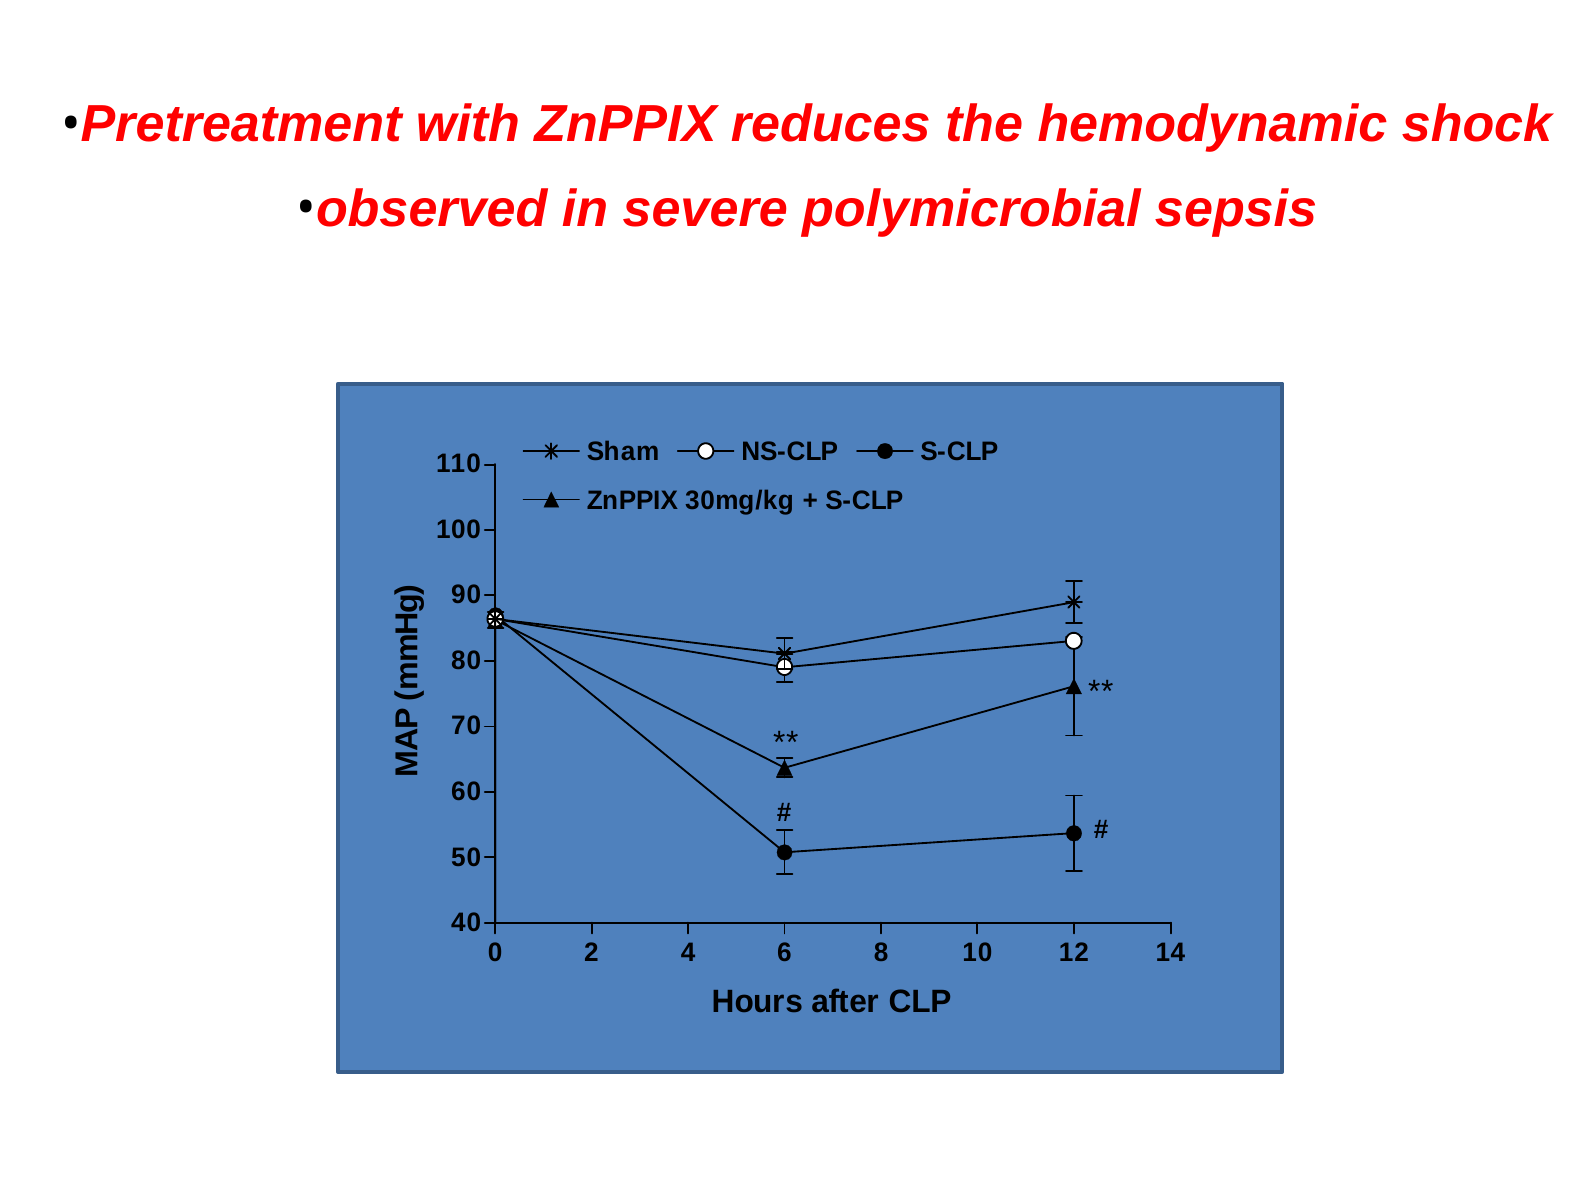

Pretreatment with ZnPPIX reduces the hemodynamic shock
observed in severe polymicrobial sepsis